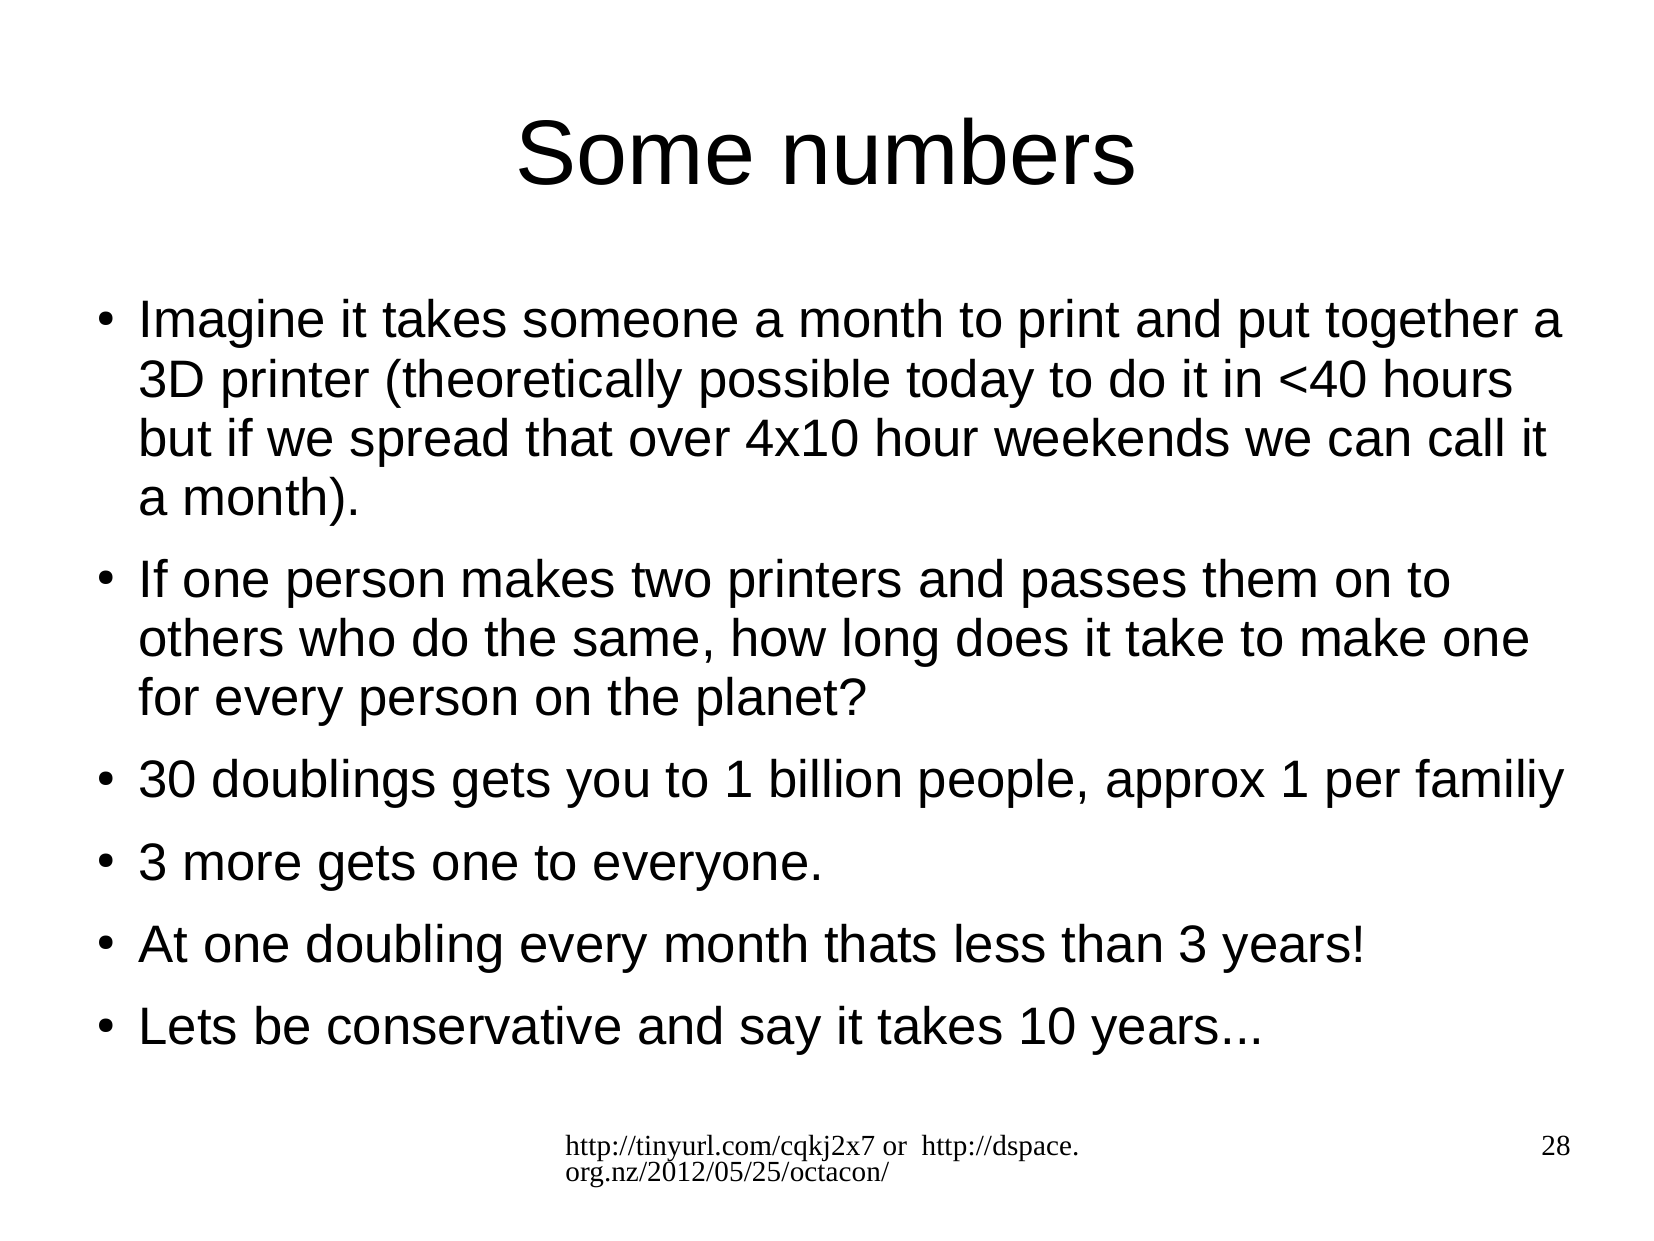

# Some numbers
Imagine it takes someone a month to print and put together a 3D printer (theoretically possible today to do it in <40 hours but if we spread that over 4x10 hour weekends we can call it a month).
If one person makes two printers and passes them on to others who do the same, how long does it take to make one for every person on the planet?
30 doublings gets you to 1 billion people, approx 1 per familiy
3 more gets one to everyone.
At one doubling every month thats less than 3 years!
Lets be conservative and say it takes 10 years...
http://tinyurl.com/cqkj2x7 or http://dspace.org.nz/2012/05/25/octacon/
28